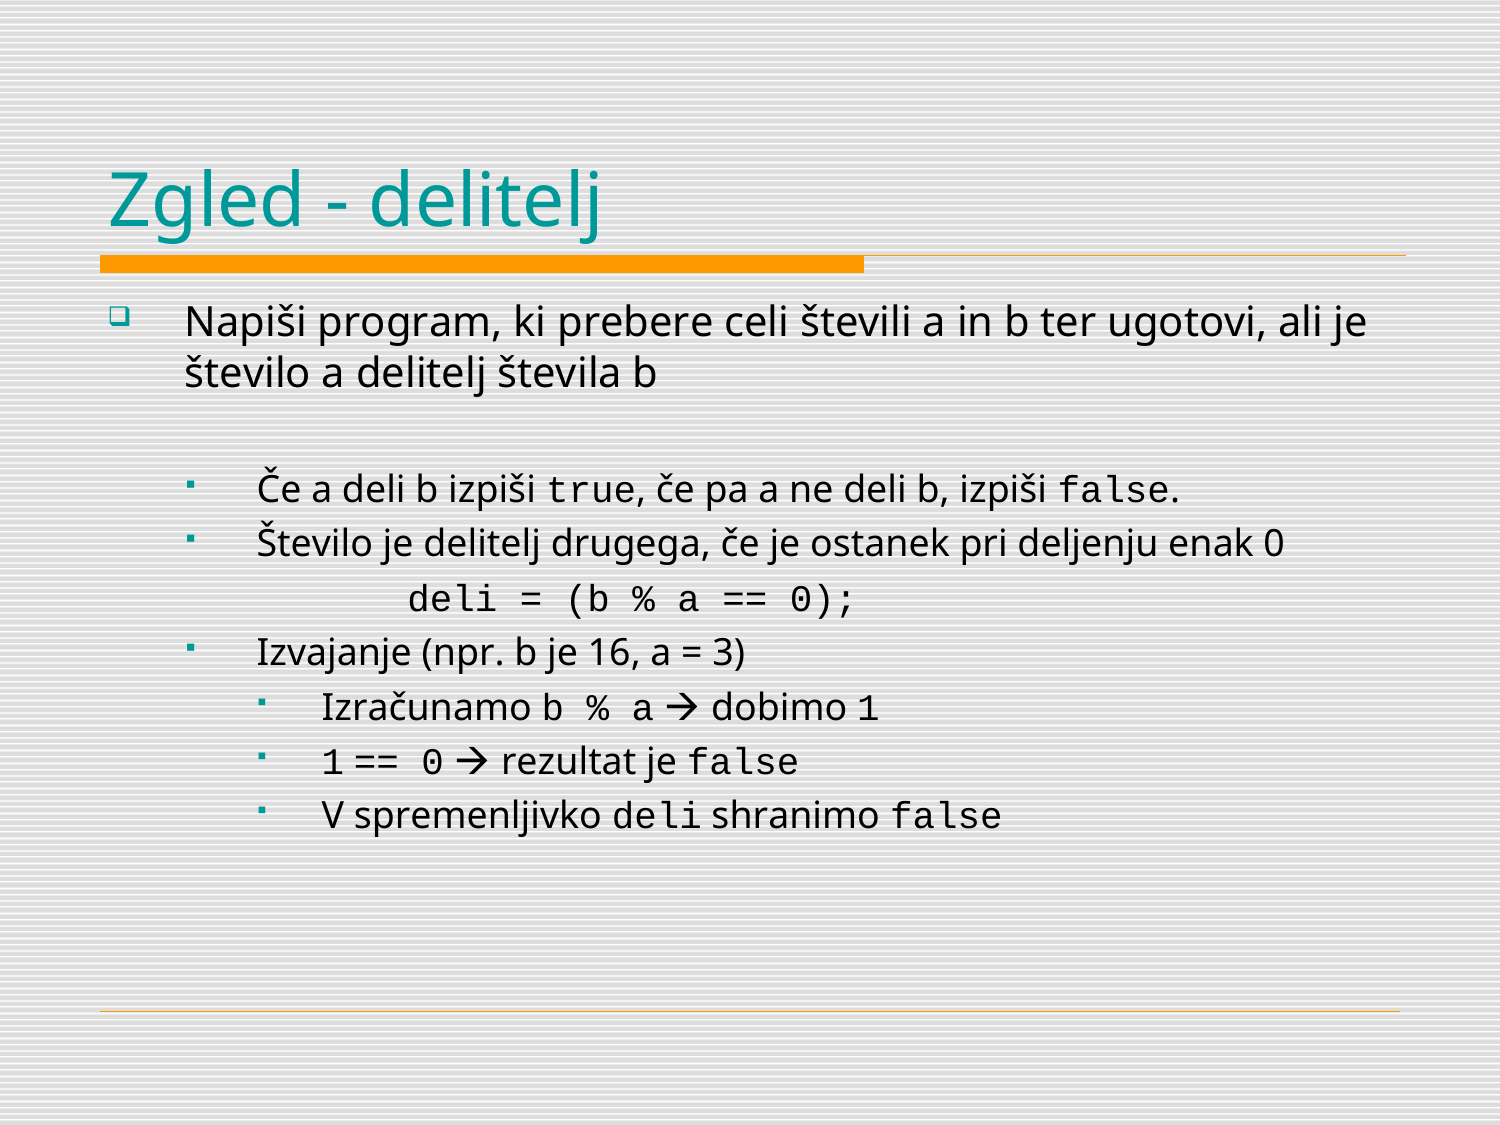

# Zgled - delitelj
Napiši program, ki prebere celi števili a in b ter ugotovi, ali je število a delitelj števila b
Če a deli b izpiši true, če pa a ne deli b, izpiši false.
Število je delitelj drugega, če je ostanek pri deljenju enak 0
			deli = (b % a == 0);
Izvajanje (npr. b je 16, a = 3)
Izračunamo b % a  dobimo 1
1 == 0  rezultat je false
V spremenljivko deli shranimo false